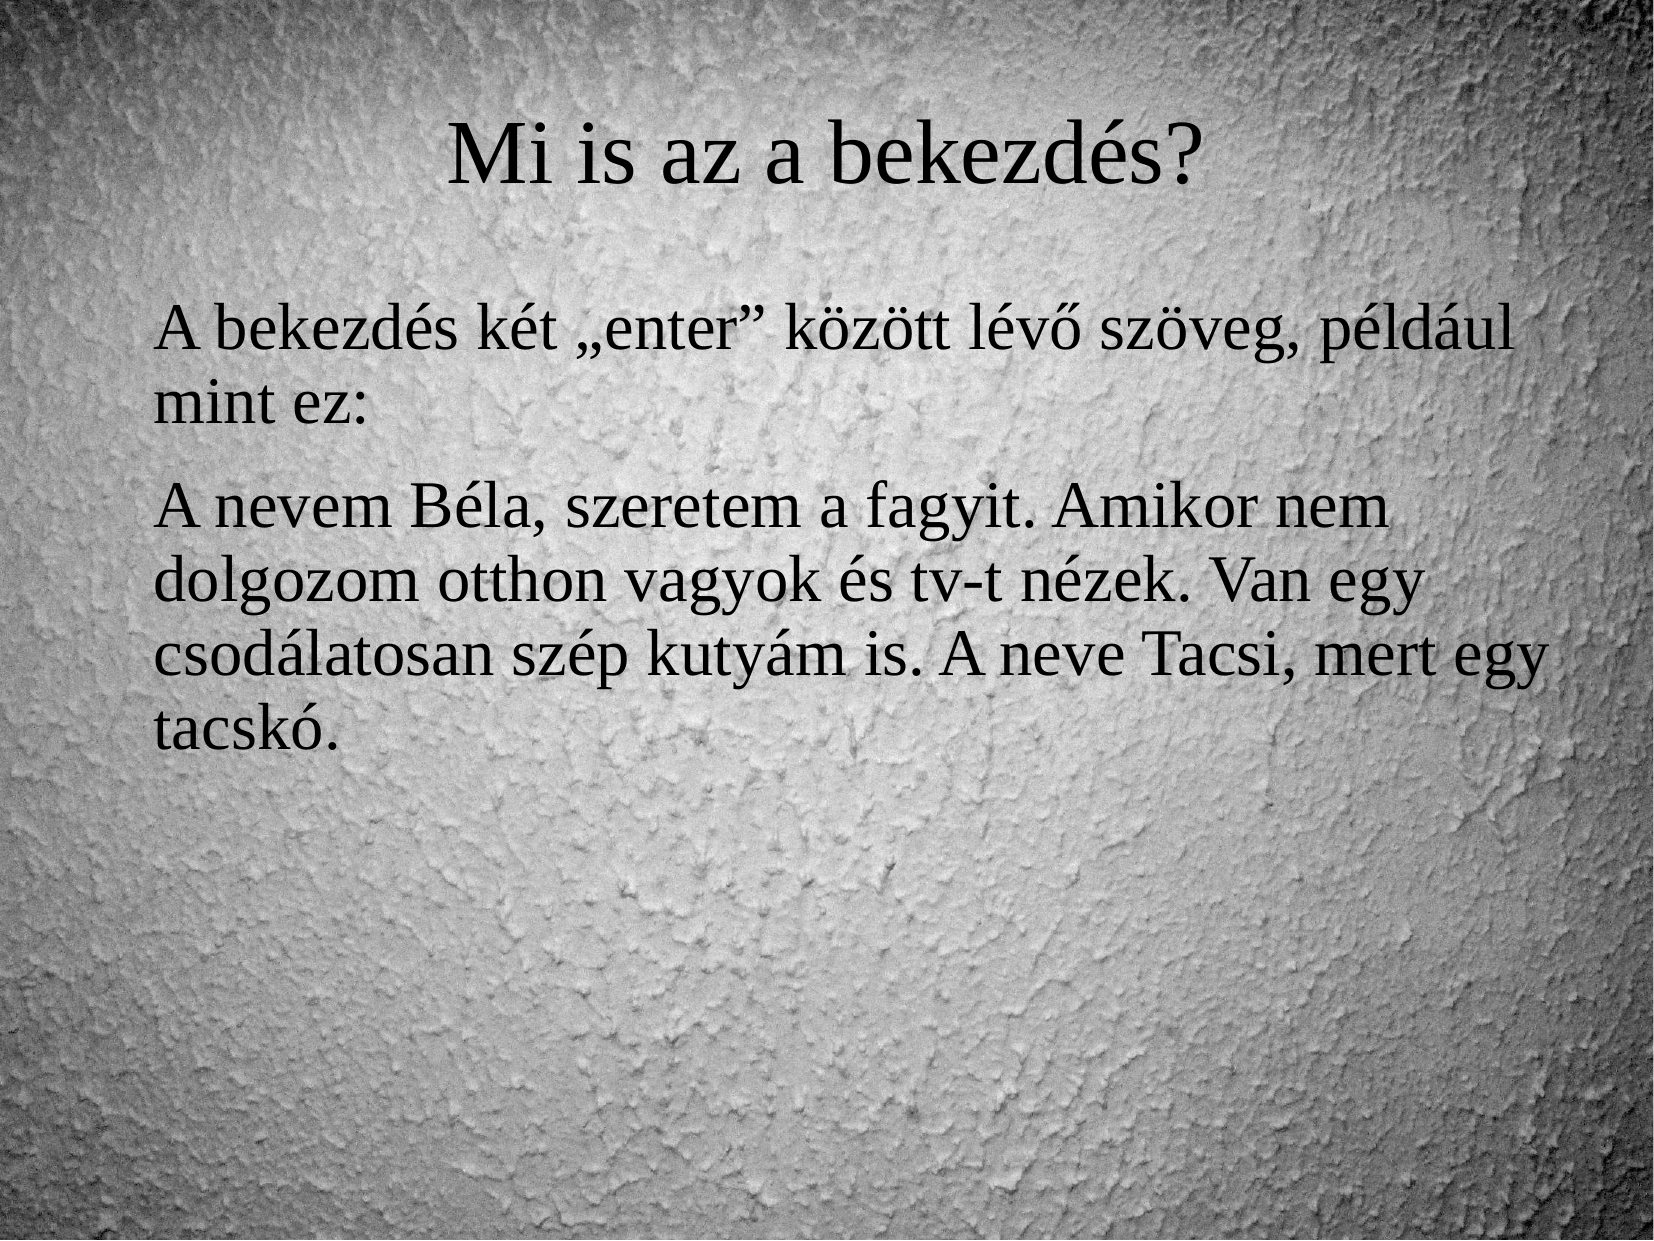

# Mi is az a bekezdés?
A bekezdés két „enter” között lévő szöveg, például mint ez:
A nevem Béla, szeretem a fagyit. Amikor nem dolgozom otthon vagyok és tv-t nézek. Van egy csodálatosan szép kutyám is. A neve Tacsi, mert egy tacskó.